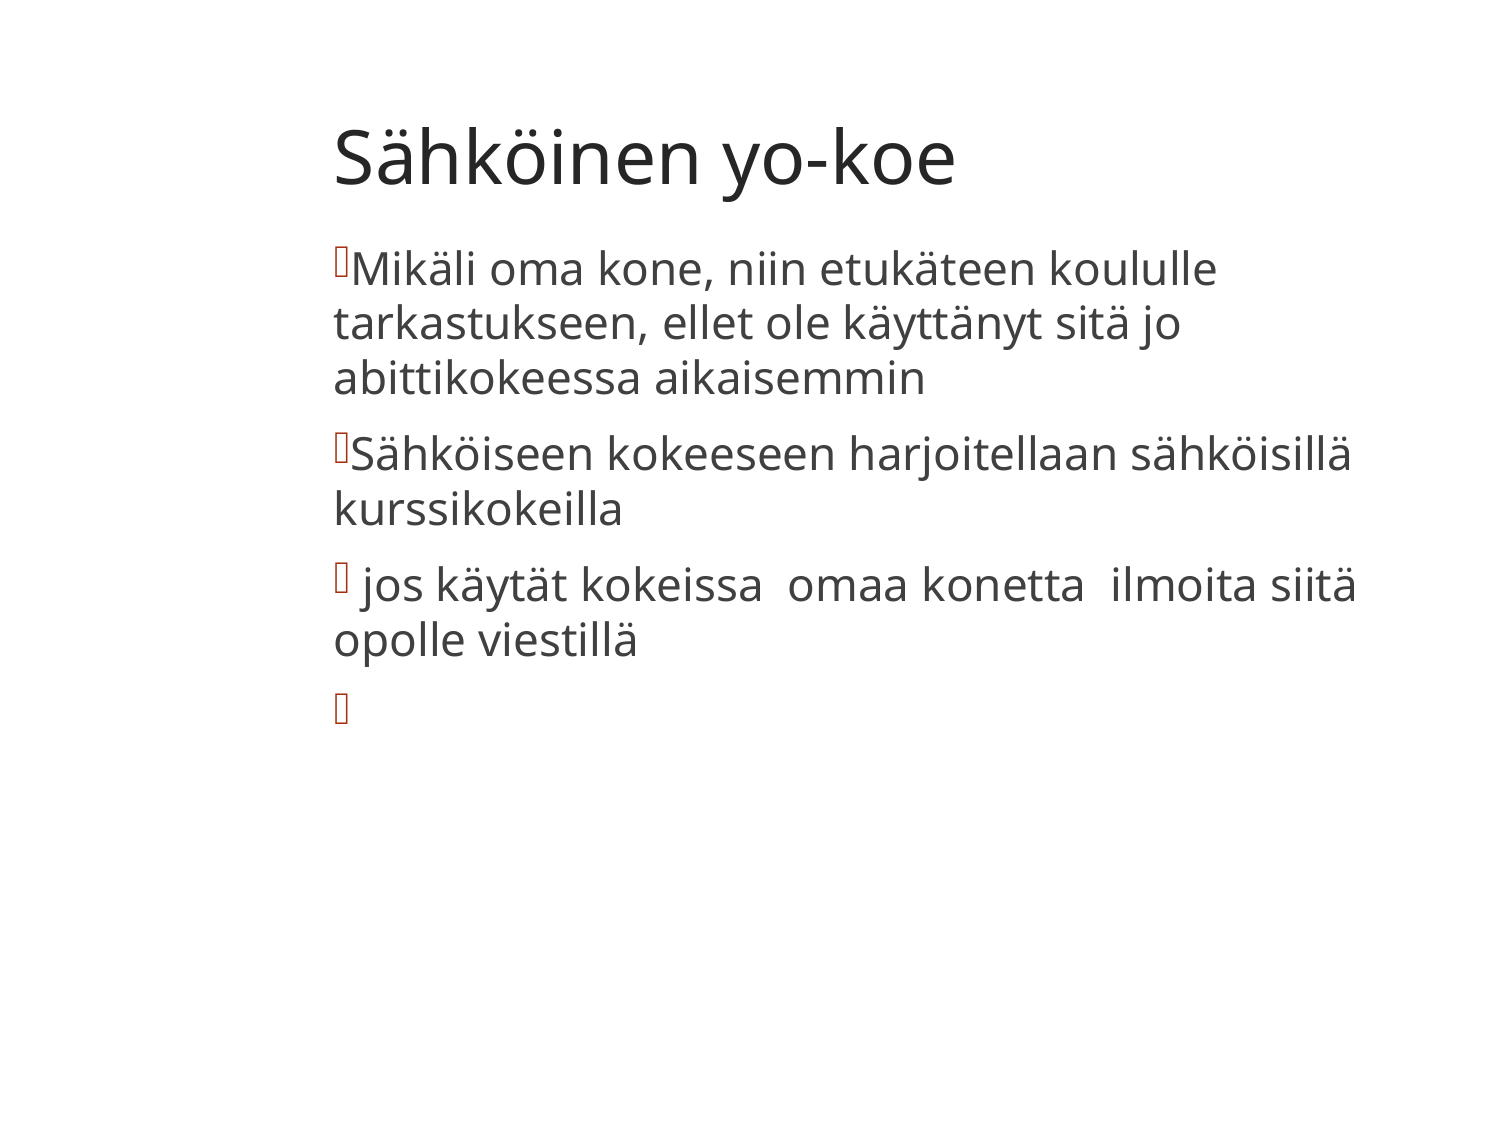

# Sähköinen yo-koe
Mikäli oma kone, niin etukäteen koululle tarkastukseen, ellet ole käyttänyt sitä jo abittikokeessa aikaisemmin
Sähköiseen kokeeseen harjoitellaan sähköisillä kurssikokeilla
 jos käytät kokeissa omaa konetta ilmoita siitä opolle viestillä